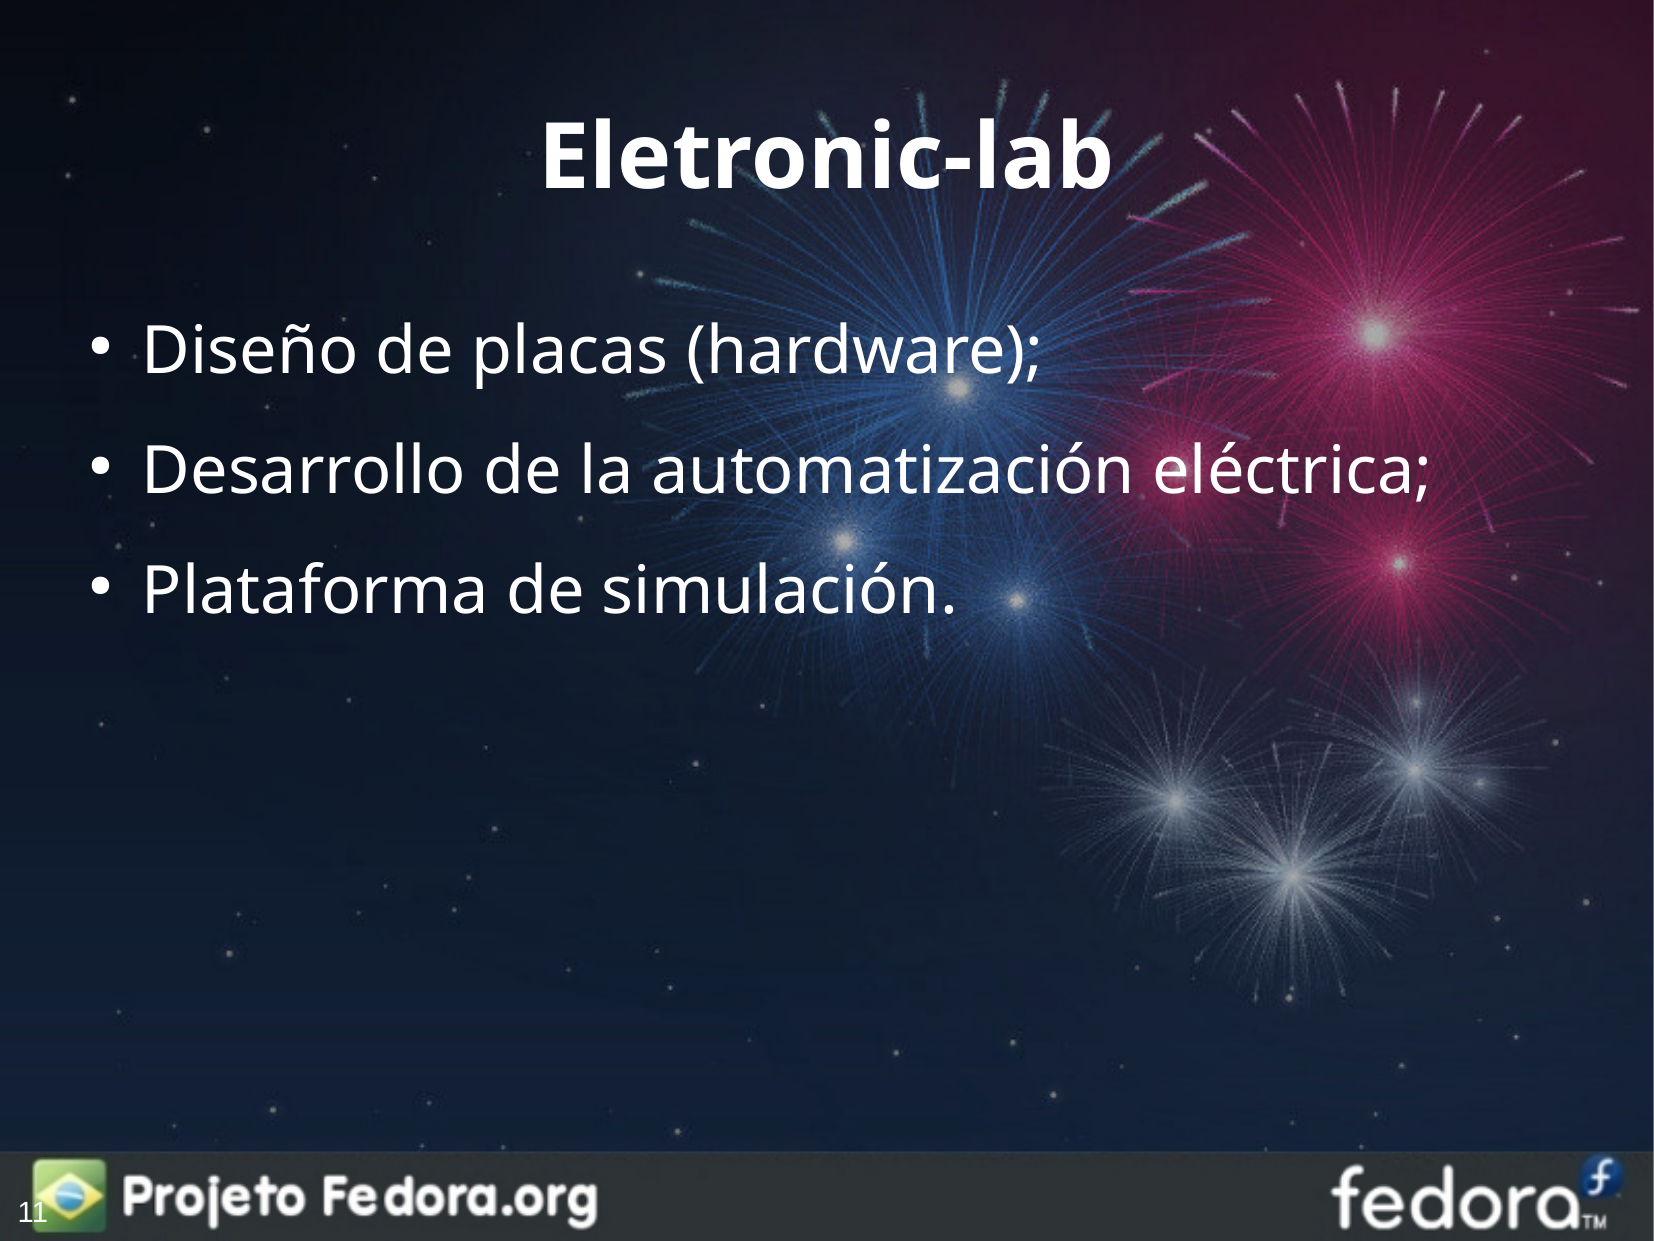

# Eletronic-lab
Diseño de placas (hardware);
Desarrollo de la automatización eléctrica;
Plataforma de simulación.
11